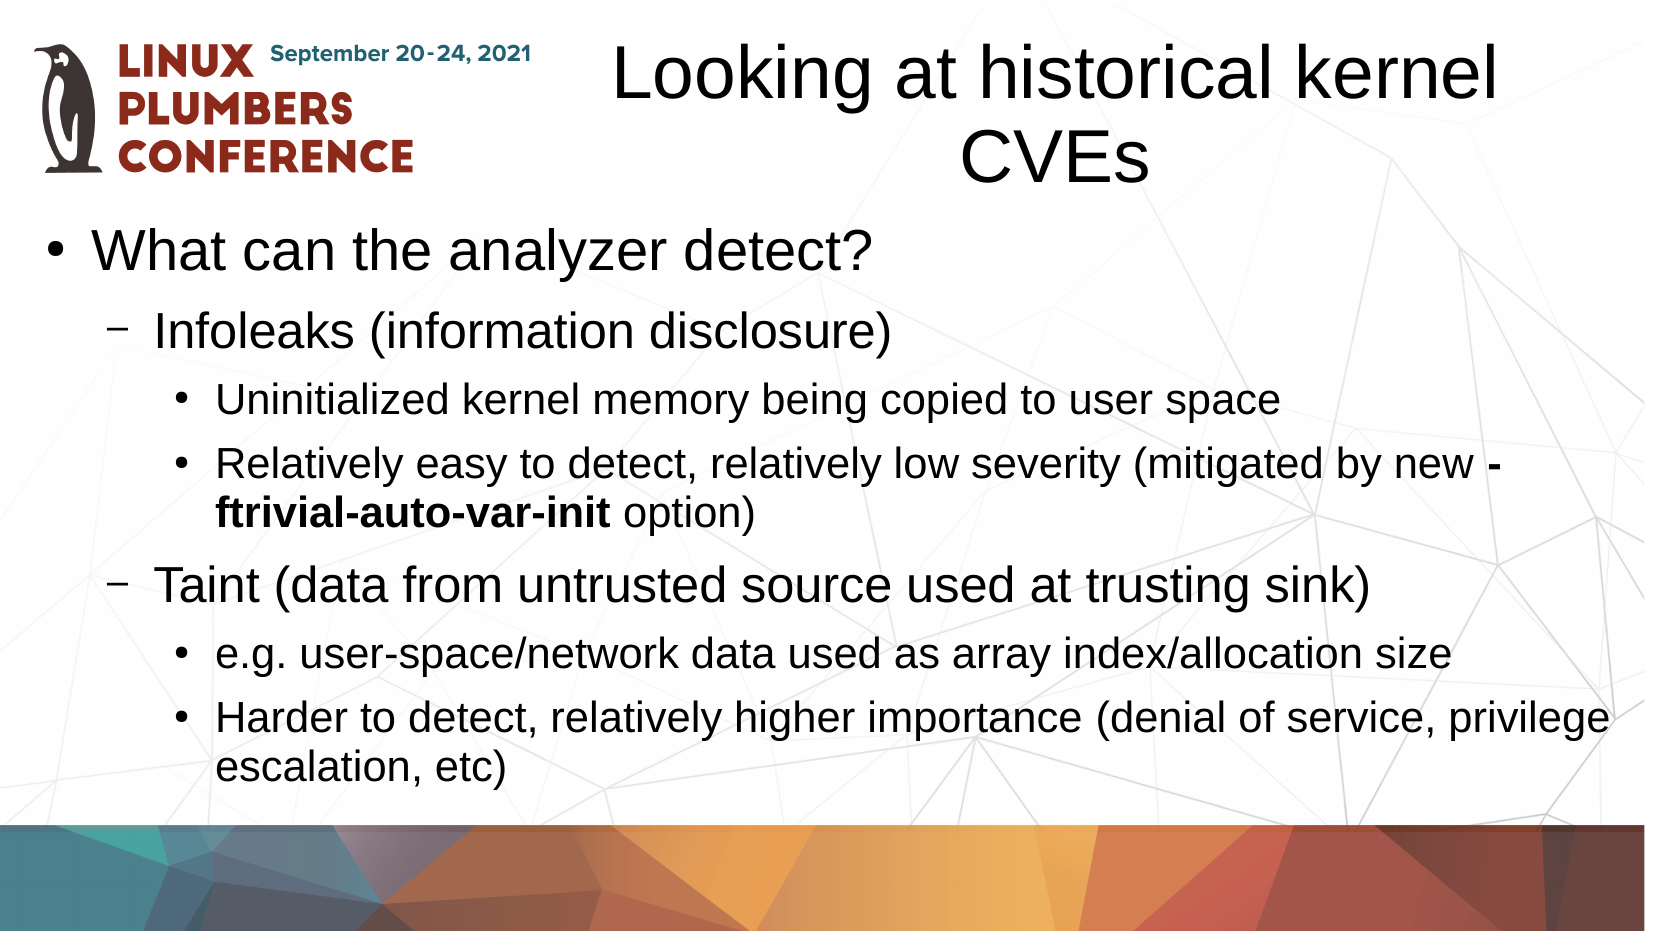

# Looking at historical kernel CVEs
What can the analyzer detect?
Infoleaks (information disclosure)
Uninitialized kernel memory being copied to user space
Relatively easy to detect, relatively low severity (mitigated by new -ftrivial-auto-var-init option)
Taint (data from untrusted source used at trusting sink)
e.g. user-space/network data used as array index/allocation size
Harder to detect, relatively higher importance (denial of service, privilege escalation, etc)